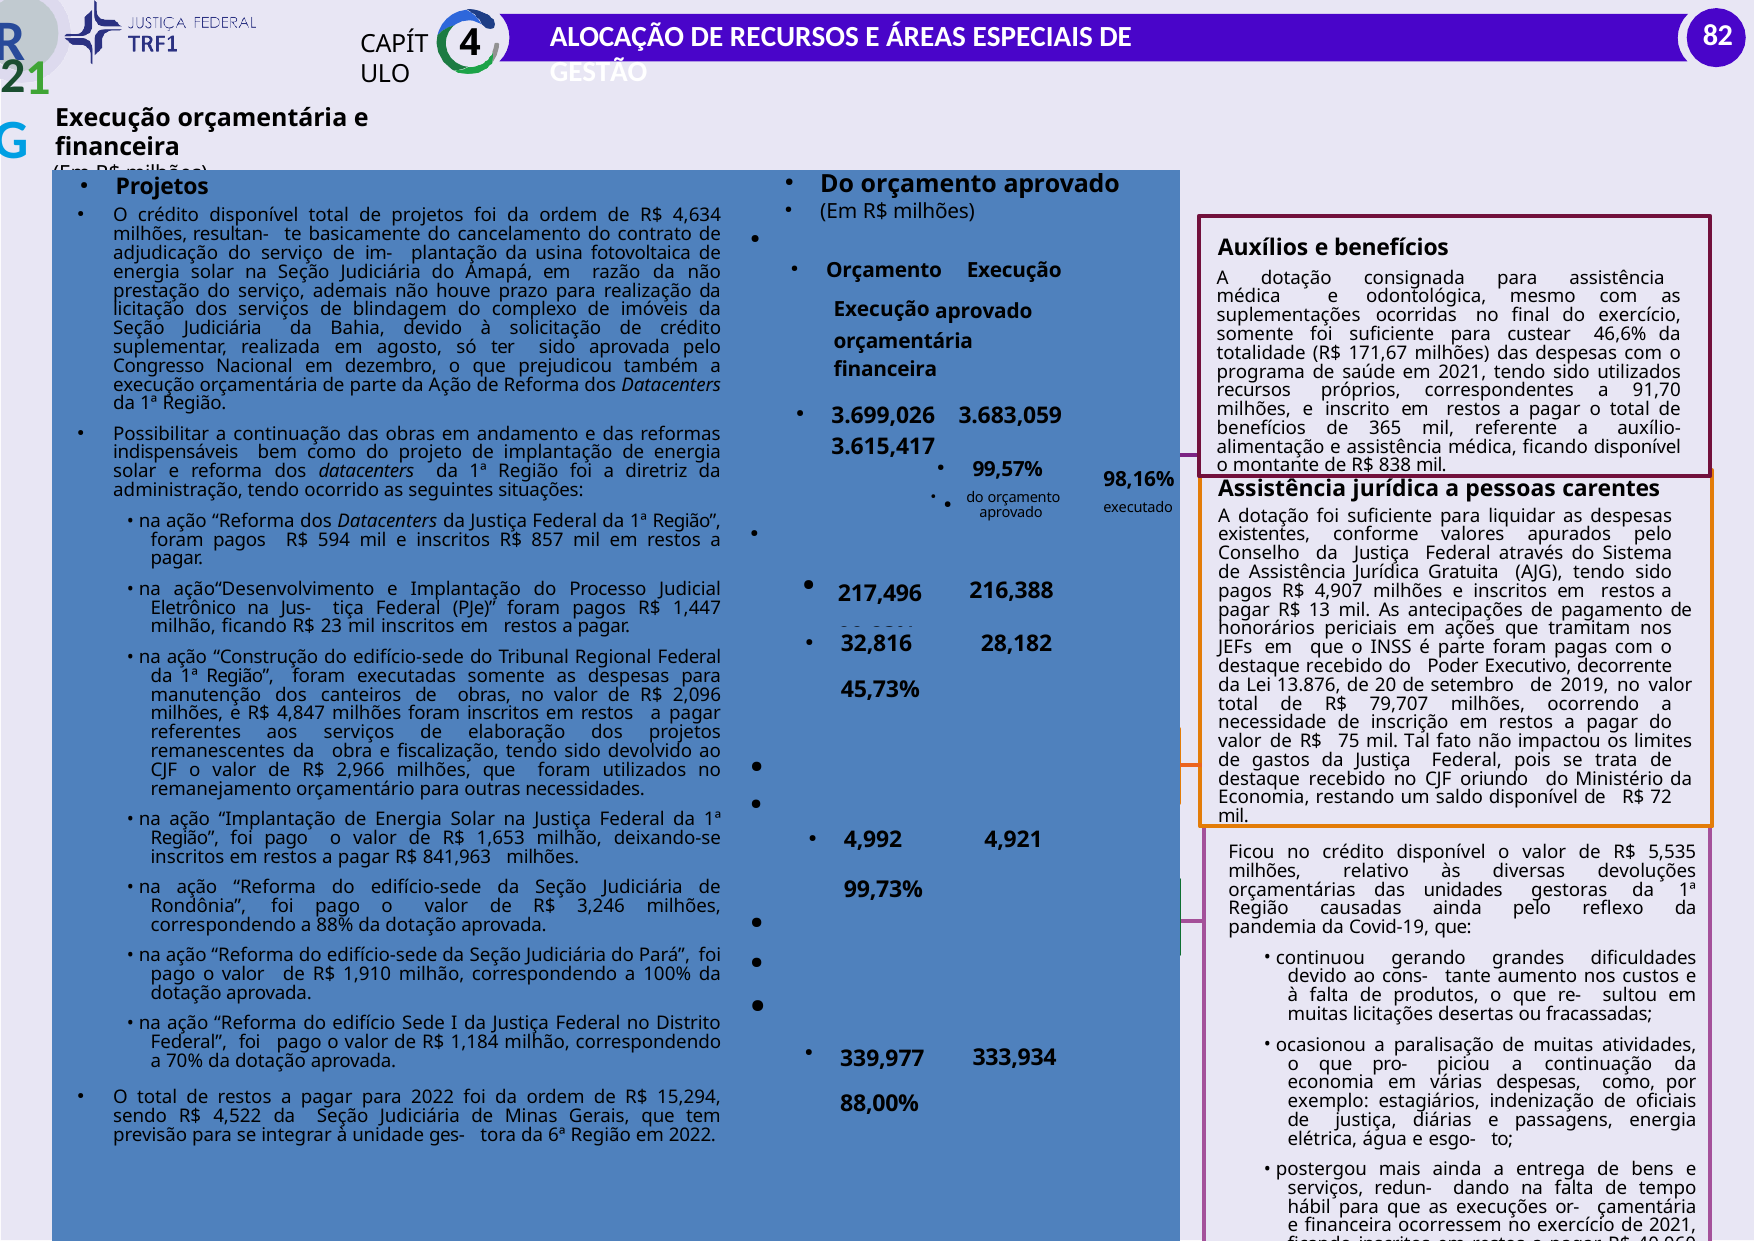

RG
82
21
ALOCAÇÃO DE RECURSOS E ÁREAS ESPECIAIS DE GESTÃO
4
CAPÍTULO
Execução orçamentária e financeira
(Em R$ milhões)
| Projetos O crédito disponível total de projetos foi da ordem de R$ 4,634 milhões, resultan- te basicamente do cancelamento do contrato de adjudicação do serviço de im- plantação da usina fotovoltaica de energia solar na Seção Judiciária do Amapá, em razão da não prestação do serviço, ademais não houve prazo para realização da licitação dos serviços de blindagem do complexo de imóveis da Seção Judiciária da Bahia, devido à solicitação de crédito suplementar, realizada em agosto, só ter sido aprovada pelo Congresso Nacional em dezembro, o que prejudicou também a execução orçamentária de parte da Ação de Reforma dos Datacenters da 1ª Região. Possibilitar a continuação das obras em andamento e das reformas indispensáveis bem como do projeto de implantação de energia solar e reforma dos datacenters da 1ª Região foi a diretriz da administração, tendo ocorrido as seguintes situações: na ação “Reforma dos Datacenters da Justiça Federal da 1ª Região”, foram pagos R$ 594 mil e inscritos R$ 857 mil em restos a pagar. na ação“Desenvolvimento e Implantação do Processo Judicial Eletrônico na Jus- tiça Federal (PJe)” foram pagos R$ 1,447 milhão, ficando R$ 23 mil inscritos em restos a pagar. na ação “Construção do edifício-sede do Tribunal Regional Federal da 1ª Região”, foram executadas somente as despesas para manutenção dos canteiros de obras, no valor de R$ 2,096 milhões, e R$ 4,847 milhões foram inscritos em restos a pagar referentes aos serviços de elaboração dos projetos remanescentes da obra e fiscalização, tendo sido devolvido ao CJF o valor de R$ 2,966 milhões, que foram utilizados no remanejamento orçamentário para outras necessidades. na ação “Implantação de Energia Solar na Justiça Federal da 1ª Região”, foi pago o valor de R$ 1,653 milhão, deixando-se inscritos em restos a pagar R$ 841,963 milhões. na ação “Reforma do edifício-sede da Seção Judiciária de Rondônia”, foi pago o valor de R$ 3,246 milhões, correspondendo a 88% da dotação aprovada. na ação “Reforma do edifício-sede da Seção Judiciária do Pará”, foi pago o valor de R$ 1,910 milhão, correspondendo a 100% da dotação aprovada. na ação “Reforma do edifício Sede I da Justiça Federal no Distrito Federal”, foi pago o valor de R$ 1,184 milhão, correspondendo a 70% da dotação aprovada. O total de restos a pagar para 2022 foi da ordem de R$ 15,294, sendo R$ 4,522 da Seção Judiciária de Minas Gerais, que tem previsão para se integrar à unidade ges- tora da 6ª Região em 2022. | Do orçamento aprovado (Em R$ milhões) Orçamento Execução Execução aprovado orçamentária financeira 3.699,026 3.683,059 3.615,417 99,57% 98,16% do orçamento aprovado executado 217,496 216,388 99,83% | |
| --- | --- | --- |
| | | 32,816 28,182 45,73% |
| | | |
| | 4,992 4,921 99,73% 339,977 333,934 88,00% | |
Auxílios e benefícios
A dotação consignada para assistência médica e odontológica, mesmo com as suplementações ocorridas no final do exercício, somente foi suficiente para custear 46,6% da totalidade (R$ 171,67 milhões) das despesas com o programa de saúde em 2021, tendo sido utilizados recursos próprios, correspondentes a 91,70 milhões, e inscrito em restos a pagar o total de benefícios de 365 mil, referente a auxílio-alimentação e assistência médica, ficando disponível o montante de R$ 838 mil.
Assistência jurídica a pessoas carentes
A dotação foi suficiente para liquidar as despesas existentes, conforme valores apurados pelo Conselho da Justiça Federal através do Sistema de Assistência Jurídica Gratuita (AJG), tendo sido pagos R$ 4,907 milhões e inscritos em restos a pagar R$ 13 mil. As antecipações de pagamento de honorários periciais em ações que tramitam nos JEFs em que o INSS é parte foram pagas com o destaque recebido do Poder Executivo, decorrente da Lei 13.876, de 20 de setembro de 2019, no valor total de R$ 79,707 milhões, ocorrendo a necessidade de inscrição em restos a pagar do valor de R$ 75 mil. Tal fato não impactou os limites de gastos da Justiça Federal, pois se trata de destaque recebido no CJF oriundo do Ministério da Economia, restando um saldo disponível de R$ 72 mil.
Atividades – custeio
Ficou no crédito disponível o valor de R$ 5,535 milhões, relativo às diversas devoluções orçamentárias das unidades gestoras da 1ª Região causadas ainda pelo reflexo da pandemia da Covid-19, que:
continuou gerando grandes dificuldades devido ao cons- tante aumento nos custos e à falta de produtos, o que re- sultou em muitas licitações desertas ou fracassadas;
ocasionou a paralisação de muitas atividades, o que pro- piciou a continuação da economia em várias despesas, como, por exemplo: estagiários, indenização de oficiais de justiça, diárias e passagens, energia elétrica, água e esgo- to;
postergou mais ainda a entrega de bens e serviços, redun- dando na falta de tempo hábil para que as execuções or- çamentária e financeira ocorressem no exercício de 2021, ficando inscritos em restos a pagar R$ 40,060 milhões, que, somados aos reinscritos, perfazem R$ 41,275 milhões, sen- do R$ 3,624 milhões da Seção Judiciária de Minas Gerais.
Pessoal e encargos sociais
A dotação consignada, incluídos os créditos adicionais suplementares, foi suficiente para pagar os passivos de exercícios anteriores, da ordem de R$ 11,095 milhões, ten- do sido pagas as folhas de pessoal das férias de janeiro de 2022 e inscritos em restos a pagar os valores correspondentes às gratificações de acumulação de jurisdição dos magistrados, os reembolsos aos órgãos de origem do pessoal requisitado e os serviços extraordinários realizados em dezembro referentes ao recesso regimental.
3.099,634
3.103,746
99,62%
Fonte: Tesouro Gerencial